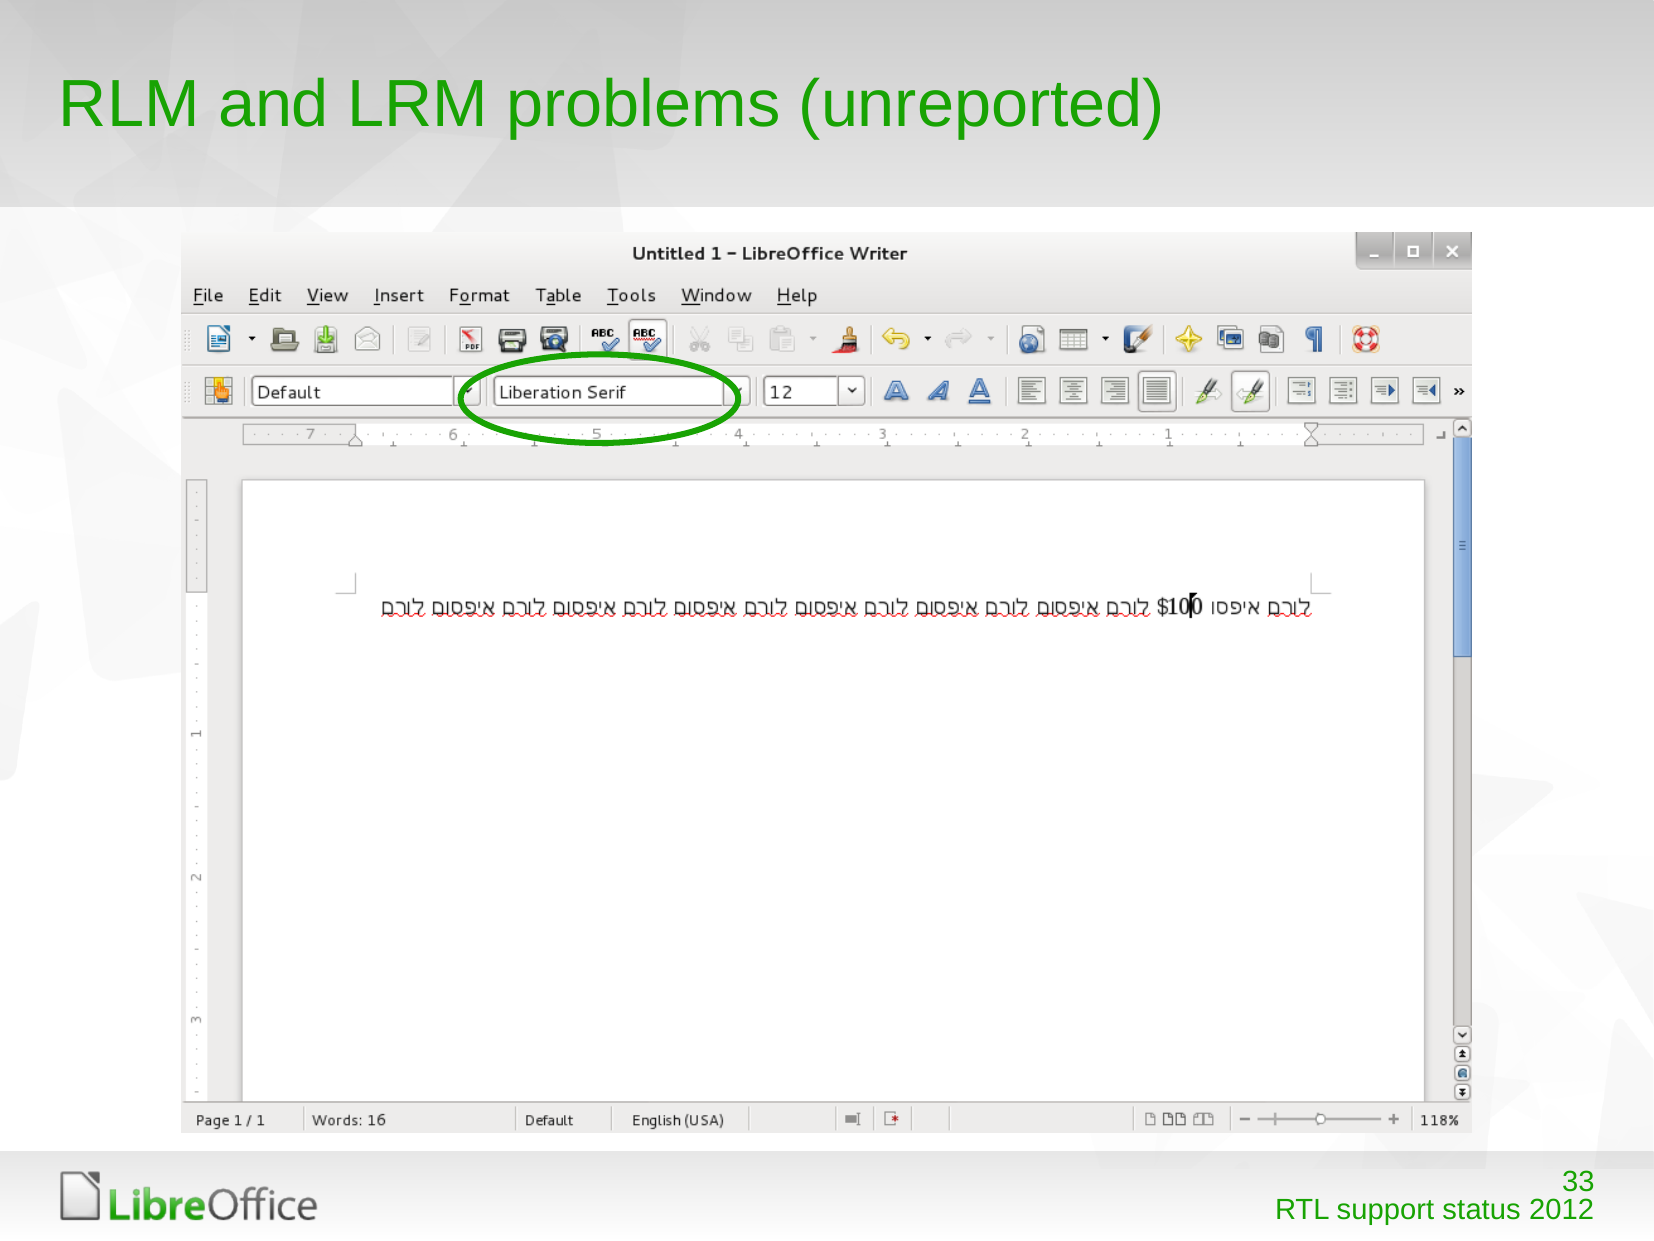

# RLM and LRM problems (unreported)
33
RTL support status 2012